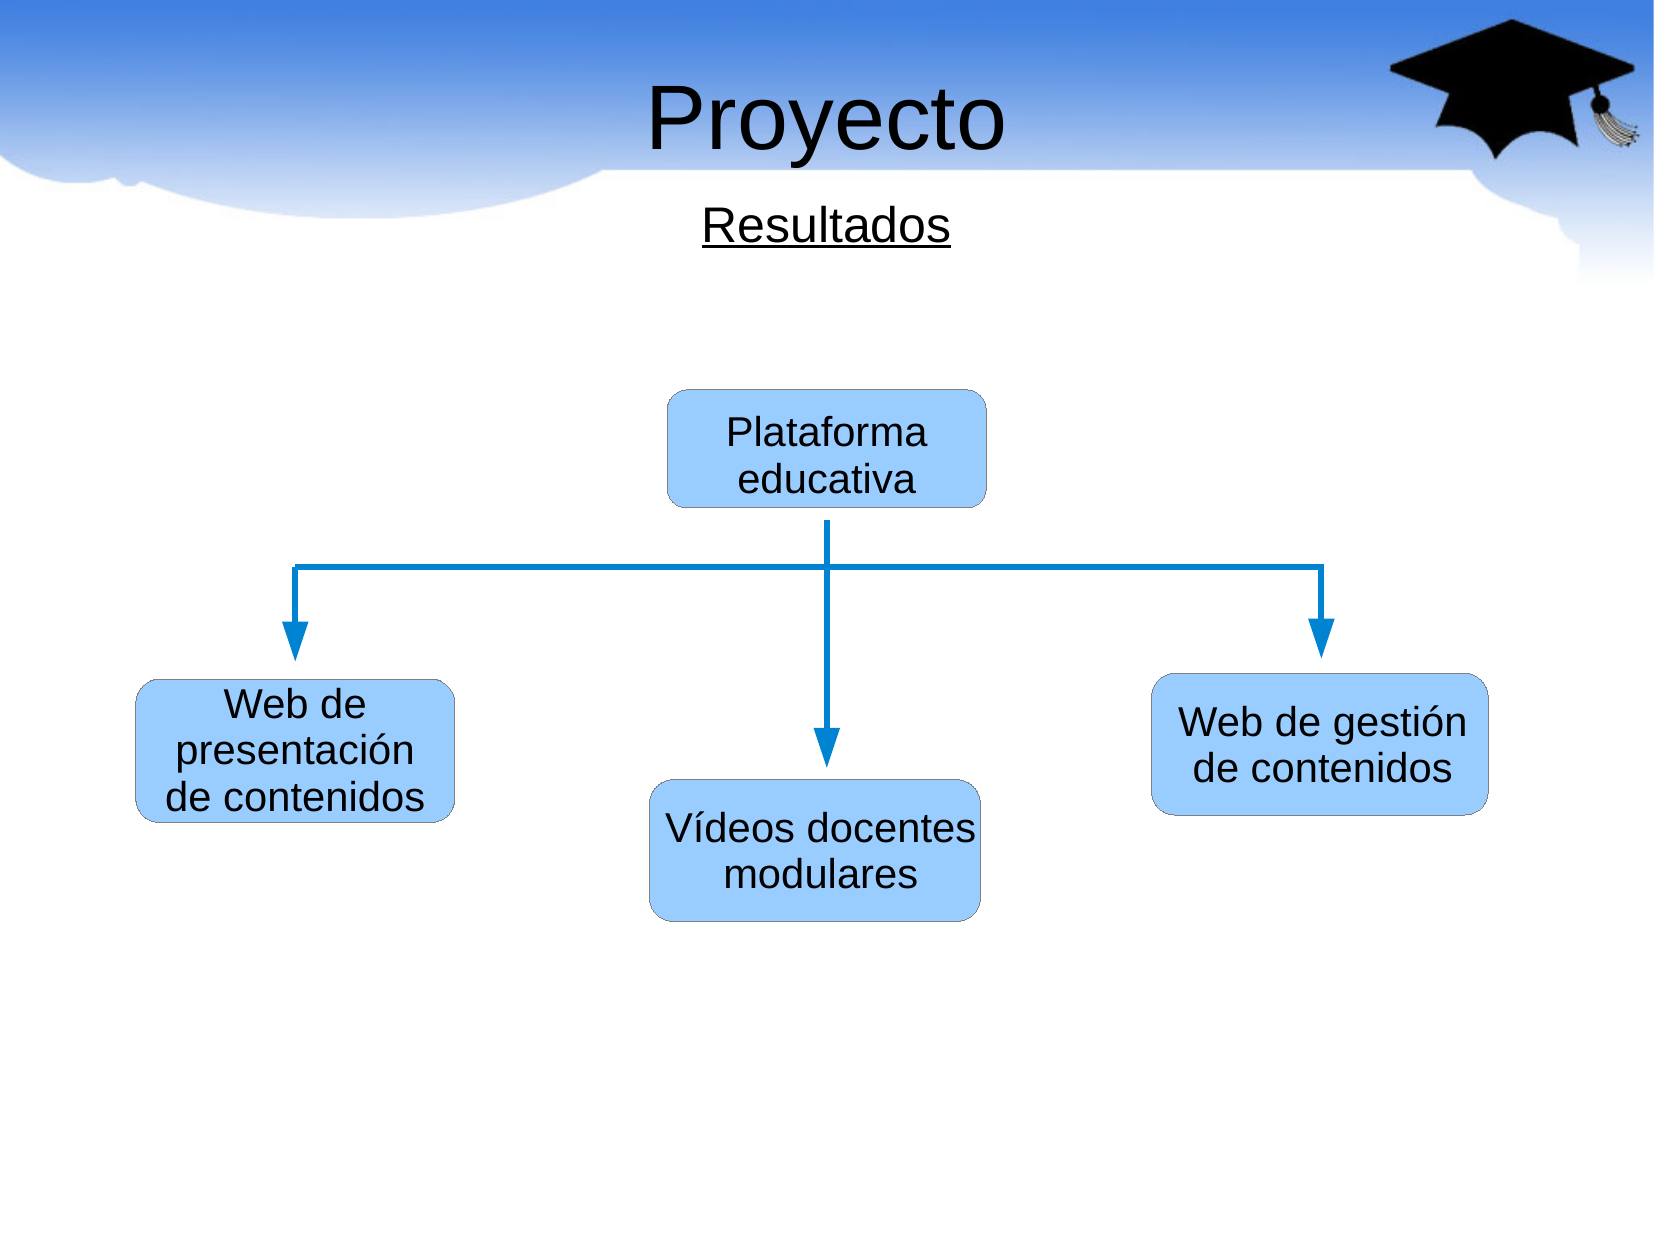

# Proyecto Resultados
Plataforma educativa
Web de presentación de contenidos
Web de gestión de contenidos
Vídeos docentes modulares